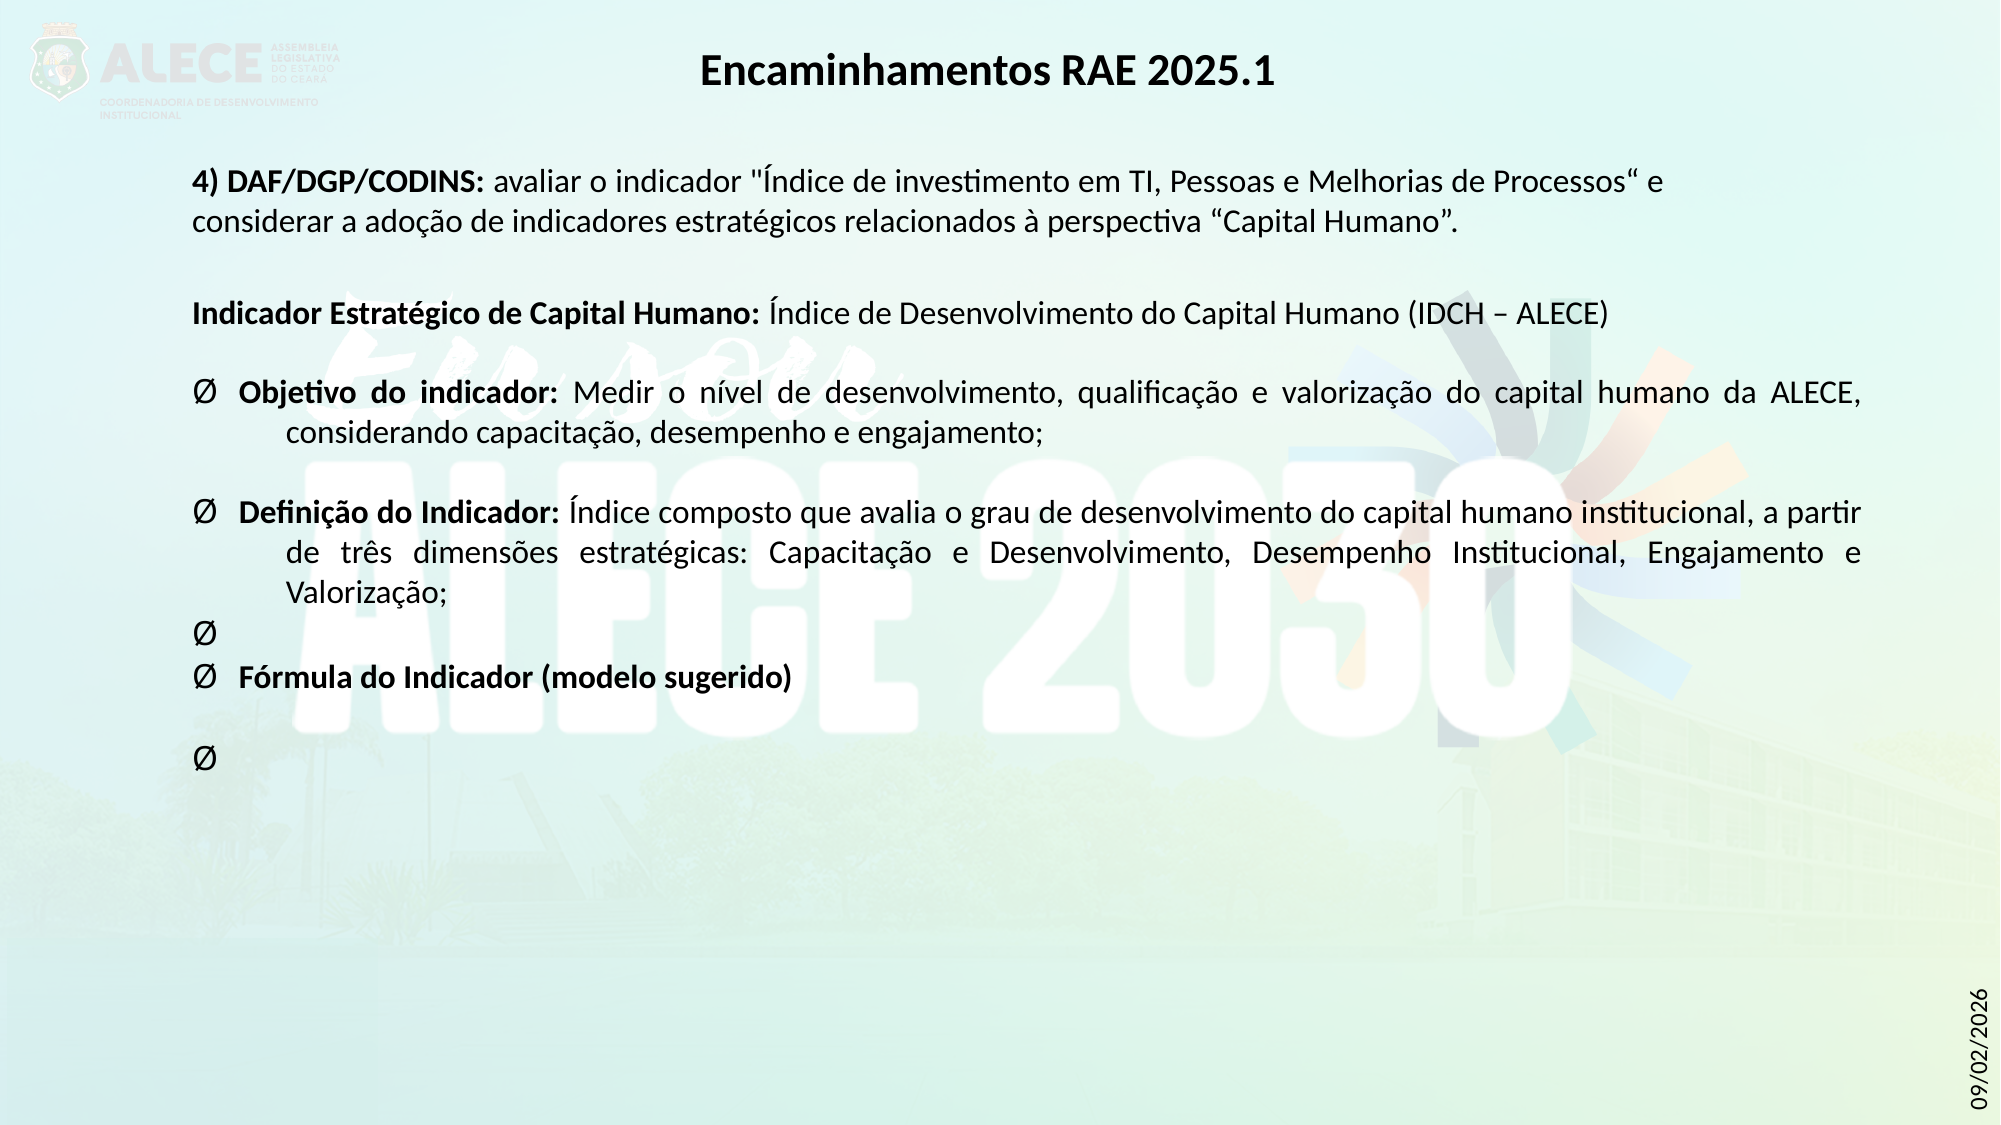

Encaminhamentos RAE 2025.1
4) DAF/DGP/CODINS: avaliar o indicador "Índice de investimento em TI, Pessoas e Melhorias de Processos“ e considerar a adoção de indicadores estratégicos relacionados à perspectiva “Capital Humano”.
Indicador Estratégico de Capital Humano: Índice de Desenvolvimento do Capital Humano (IDCH – ALECE)
Objetivo do indicador: Medir o nível de desenvolvimento, qualificação e valorização do capital humano da ALECE, considerando capacitação, desempenho e engajamento;
Definição do Indicador: Índice composto que avalia o grau de desenvolvimento do capital humano institucional, a partir de três dimensões estratégicas: Capacitação e Desenvolvimento, Desempenho Institucional, Engajamento e Valorização;
Fórmula do Indicador (modelo sugerido)
09/02/2026